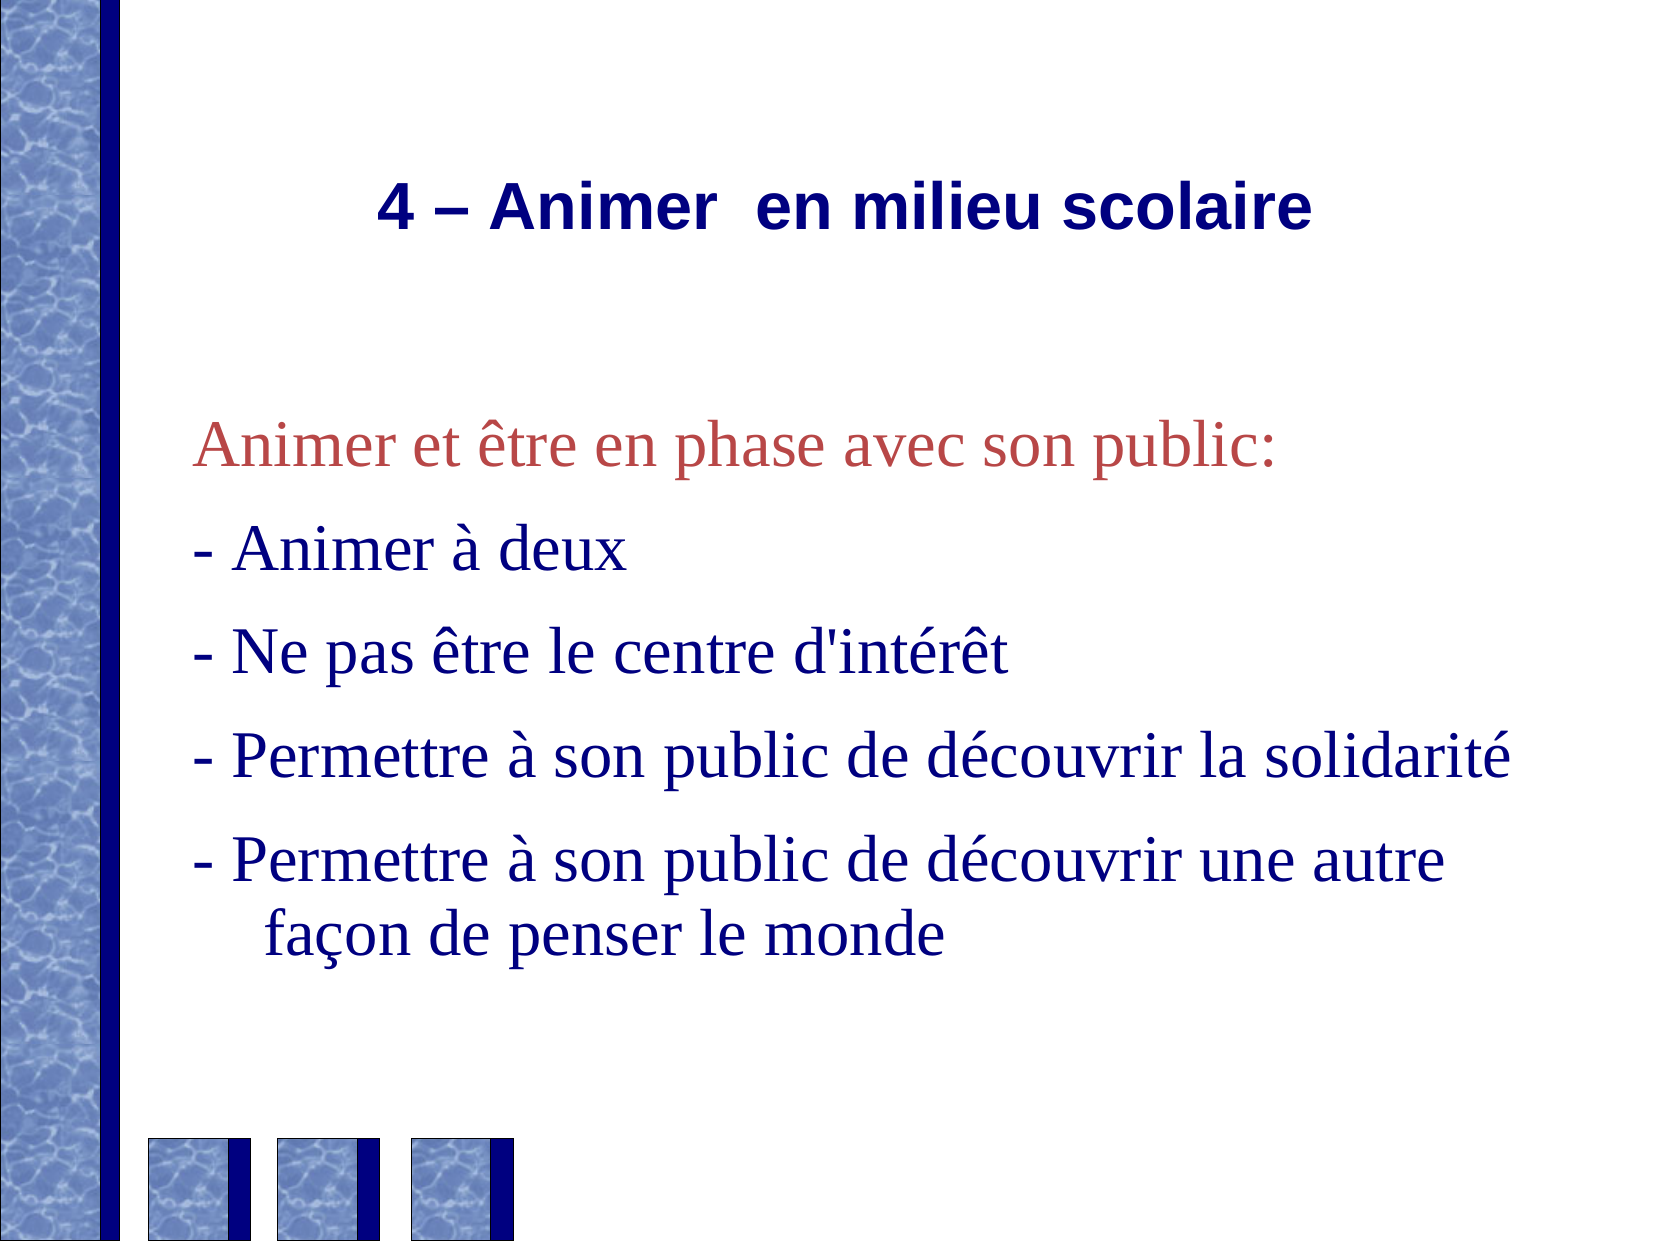

# 4 – Animer en milieu scolaire
Animer et être en phase avec son public:
- Animer à deux
- Ne pas être le centre d'intérêt
- Permettre à son public de découvrir la solidarité
- Permettre à son public de découvrir une autre façon de penser le monde